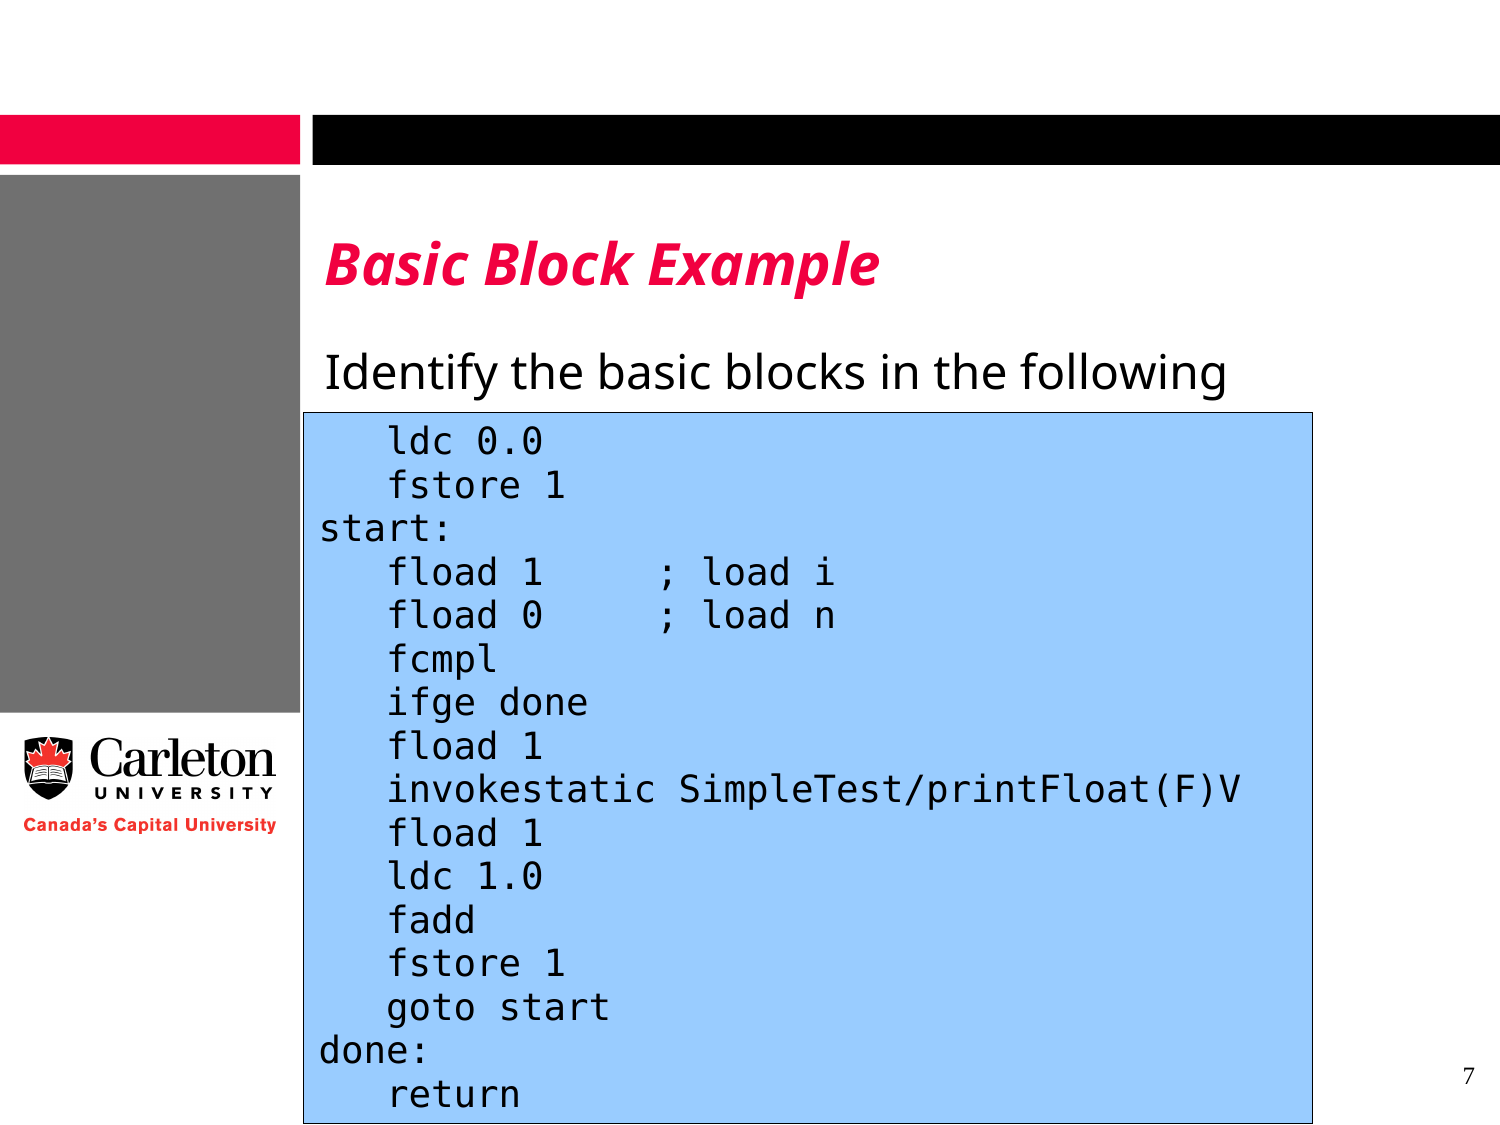

# Basic Block Example
Identify the basic blocks in the following
 ldc 0.0
 fstore 1
start:
 fload 1 ; load i
 fload 0 ; load n
 fcmpl
 ifge done
 fload 1
 invokestatic SimpleTest/printFloat(F)V
 fload 1
 ldc 1.0
 fadd
 fstore 1
 goto start
done:
 return
7